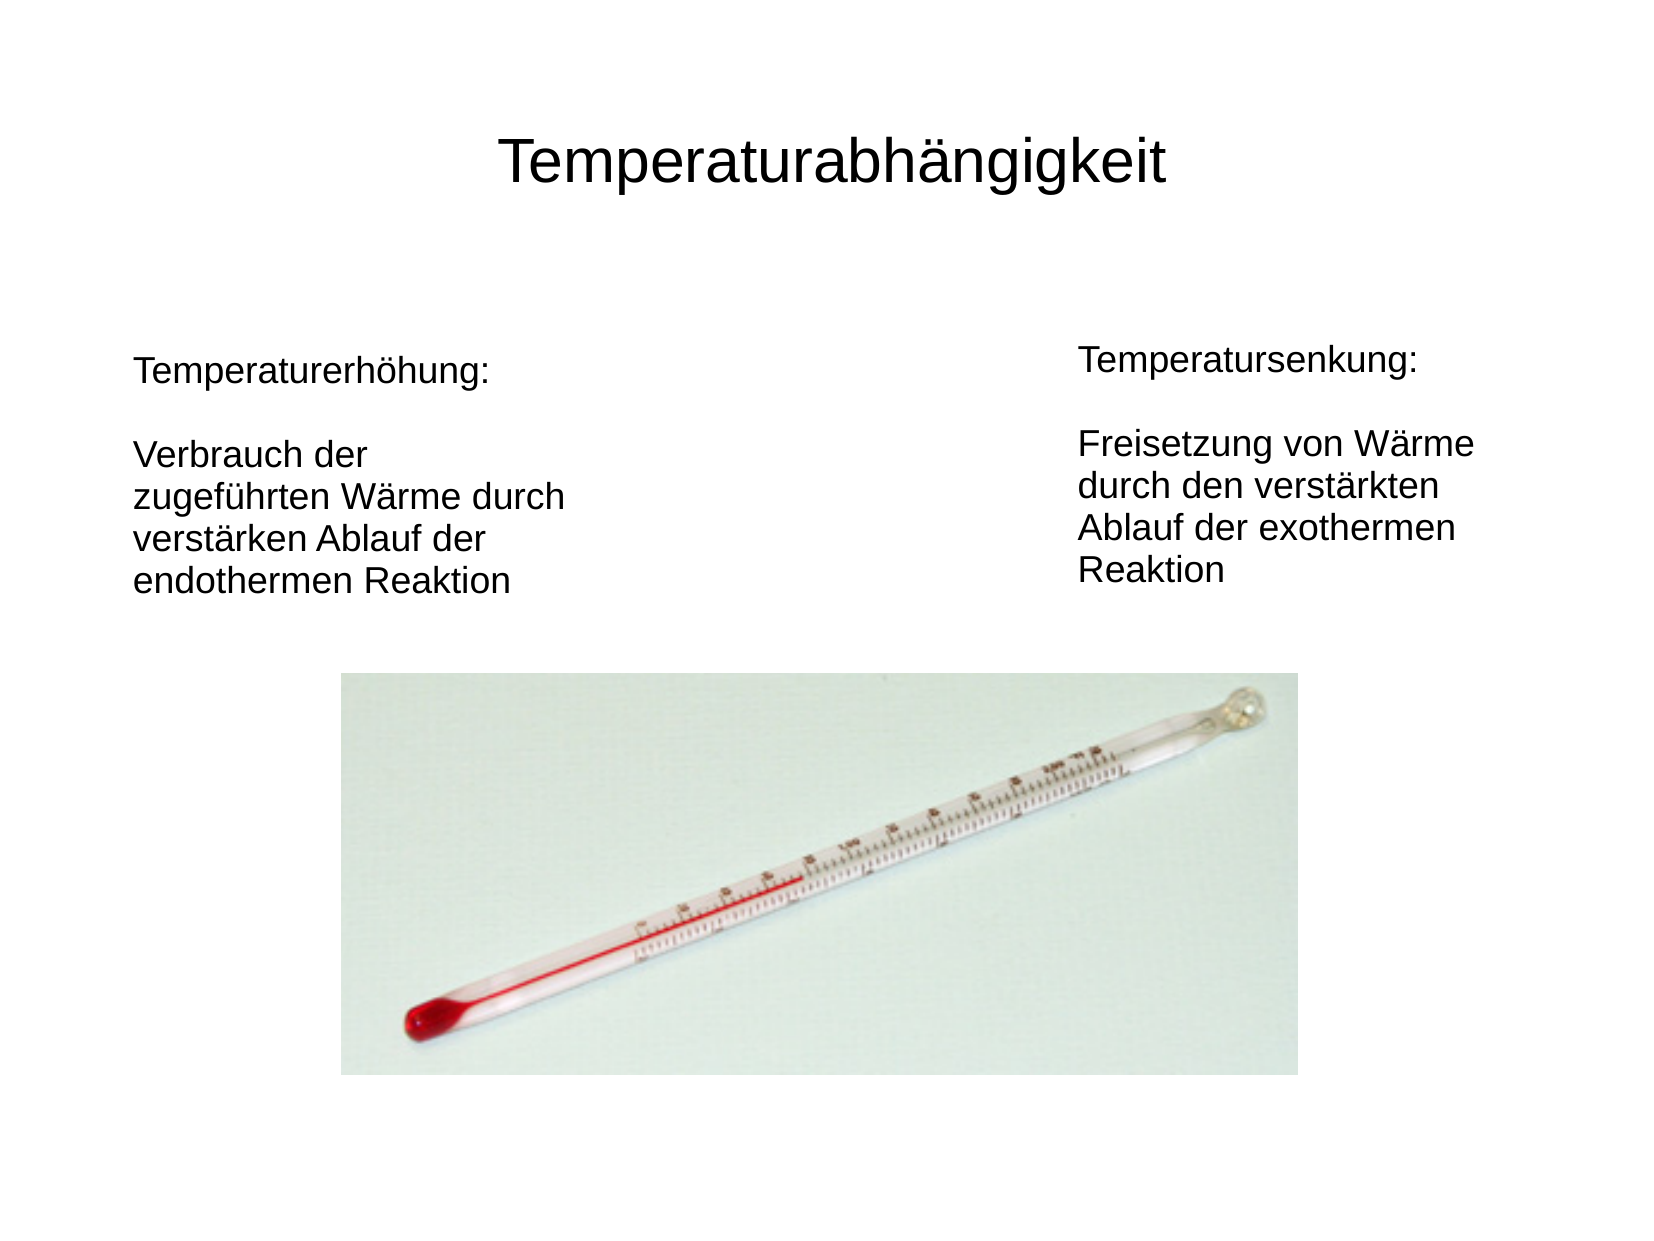

Temperaturabhängigkeit
Temperatursenkung:
Freisetzung von Wärme durch den verstärkten Ablauf der exothermen Reaktion
Temperaturerhöhung:
Verbrauch der zugeführten Wärme durch verstärken Ablauf der endothermen Reaktion